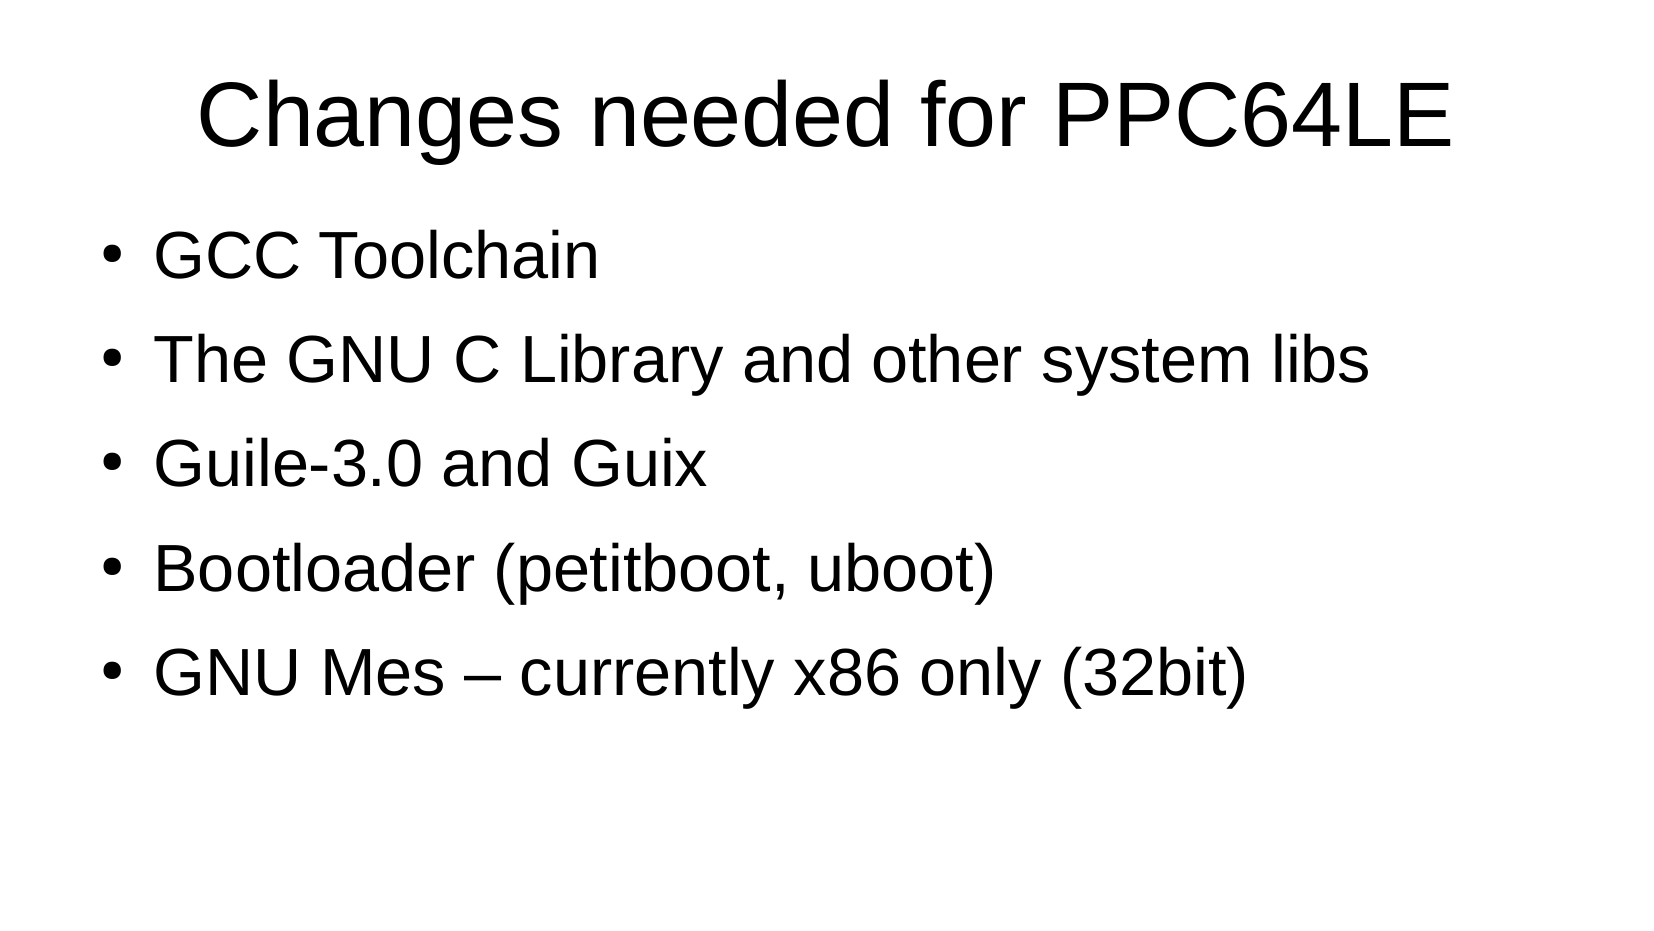

# Changes needed for PPC64LE
GCC Toolchain
The GNU C Library and other system libs
Guile-3.0 and Guix
Bootloader (petitboot, uboot)
GNU Mes – currently x86 only (32bit)